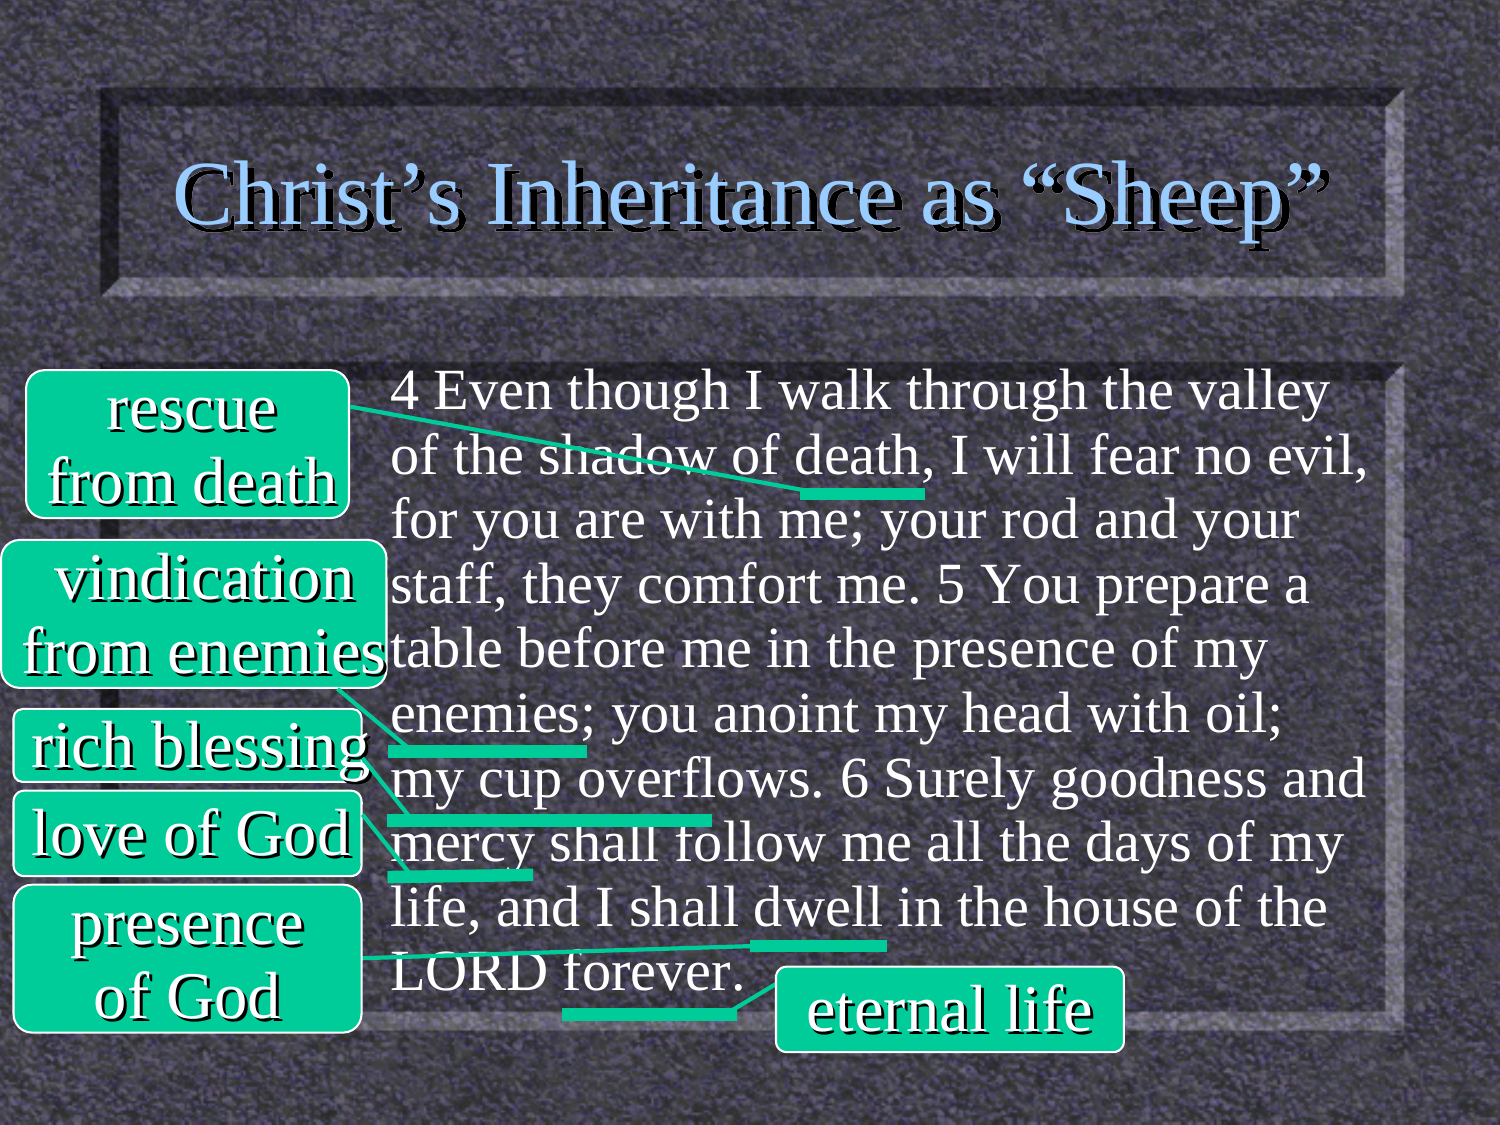

# Christ’s Inheritance as “Sheep”
4 Even though I walk through the valley of the shadow of death, I will fear no evil, for you are with me; your rod and your staff, they comfort me. 5 You prepare a table before me in the presence of my enemies; you anoint my head with oil; my cup overflows. 6 Surely goodness and mercy shall follow me all the days of my life, and I shall dwell in the house of the LORD forever.
rescue
from death
vindication
from enemies
rich blessing
love of God
presence
of God
eternal life